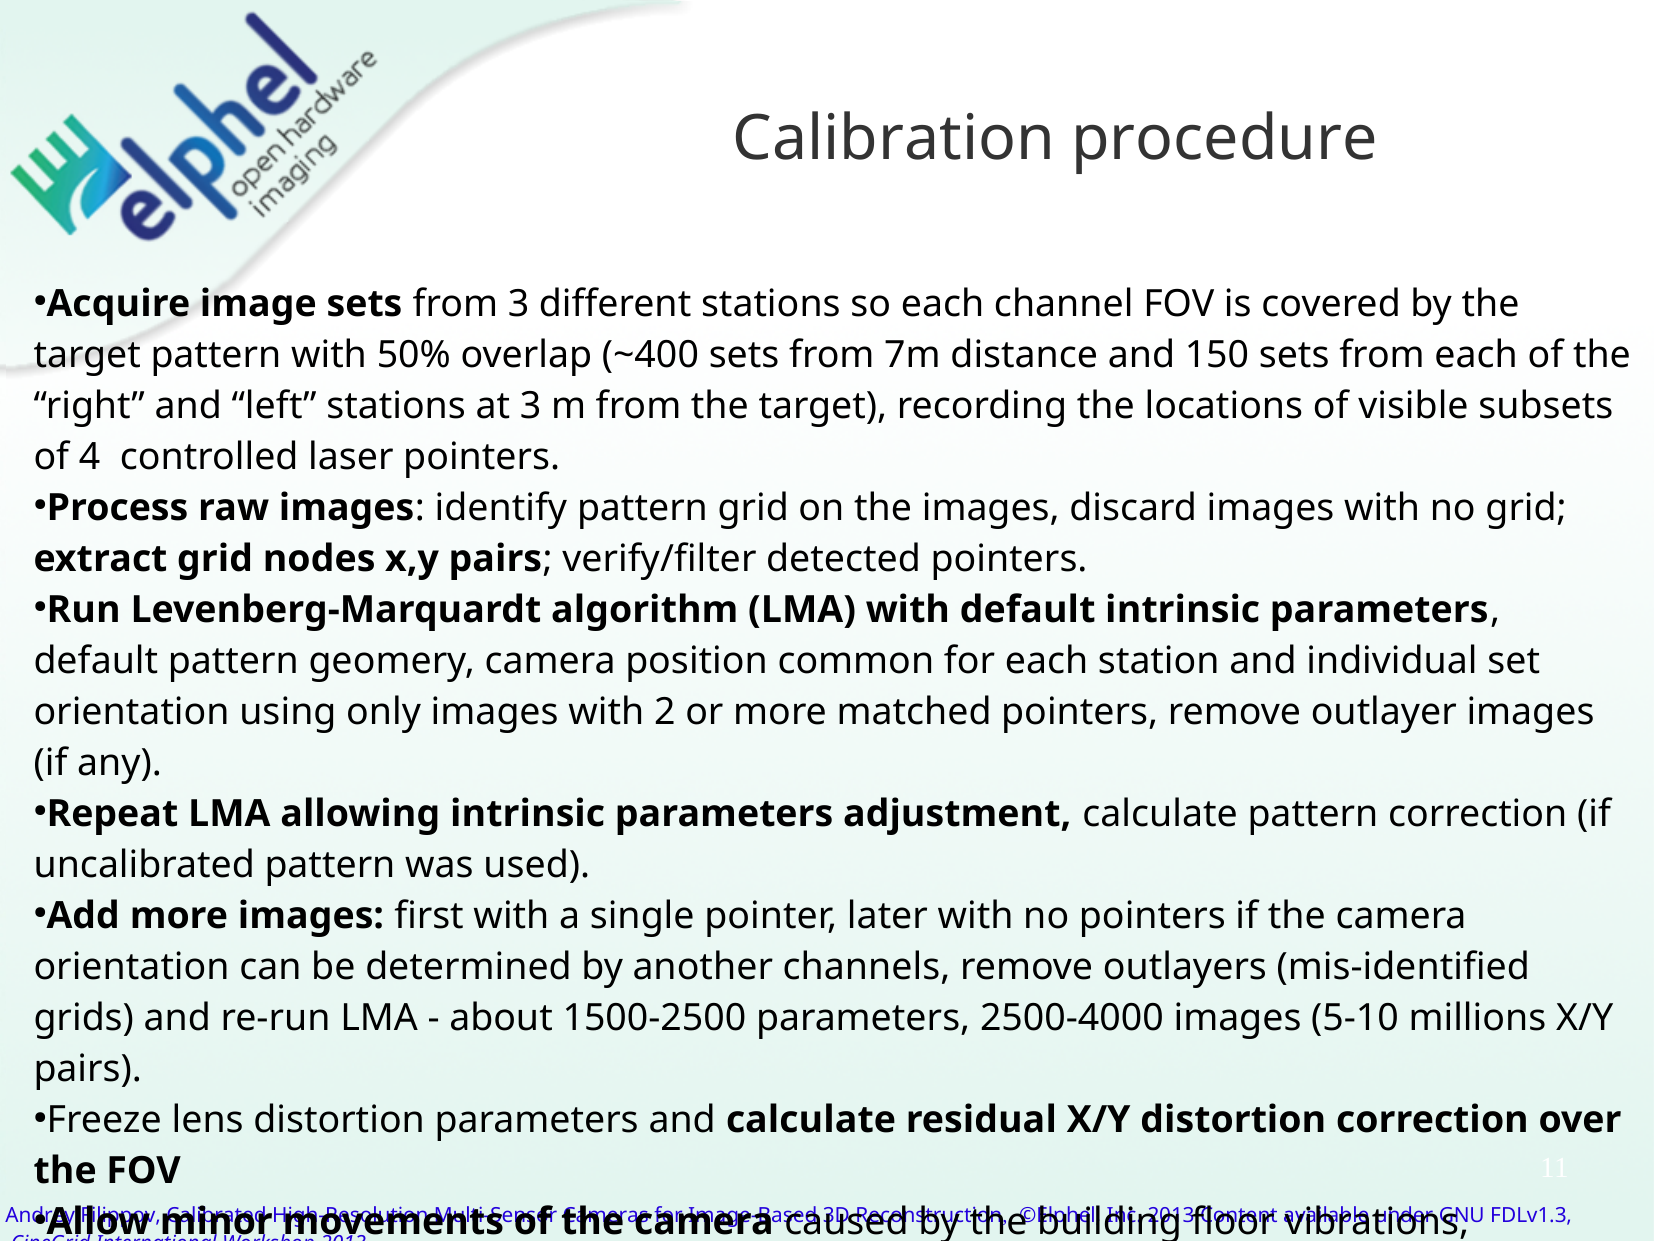

# Calibration procedure
Acquire image sets from 3 different stations so each channel FOV is covered by the target pattern with 50% overlap (~400 sets from 7m distance and 150 sets from each of the “right” and “left” stations at 3 m from the target), recording the locations of visible subsets of 4 controlled laser pointers.
Process raw images: identify pattern grid on the images, discard images with no grid; extract grid nodes x,y pairs; verify/filter detected pointers.
Run Levenberg-Marquardt algorithm (LMA) with default intrinsic parameters, default pattern geomery, camera position common for each station and individual set orientation using only images with 2 or more matched pointers, remove outlayer images (if any).
Repeat LMA allowing intrinsic parameters adjustment, calculate pattern correction (if uncalibrated pattern was used).
Add more images: first with a single pointer, later with no pointers if the camera orientation can be determined by another channels, remove outlayers (mis-identified grids) and re-run LMA - about 1500-2500 parameters, 2500-4000 images (5-10 millions X/Y pairs).
Freeze lens distortion parameters and calculate residual X/Y distortion correction over the FOV
Allow minor movements of the camera caused by the building floor vibrations, adjusting the goal function that simultaneously minimizes assumed movements.
Achieved reprojection errors RMS with only radial distortion model – 0.3 pix, with additional distortion correction – 0.12 pix, accounted for the floor vibrations – 0.06 – 0.08 pix